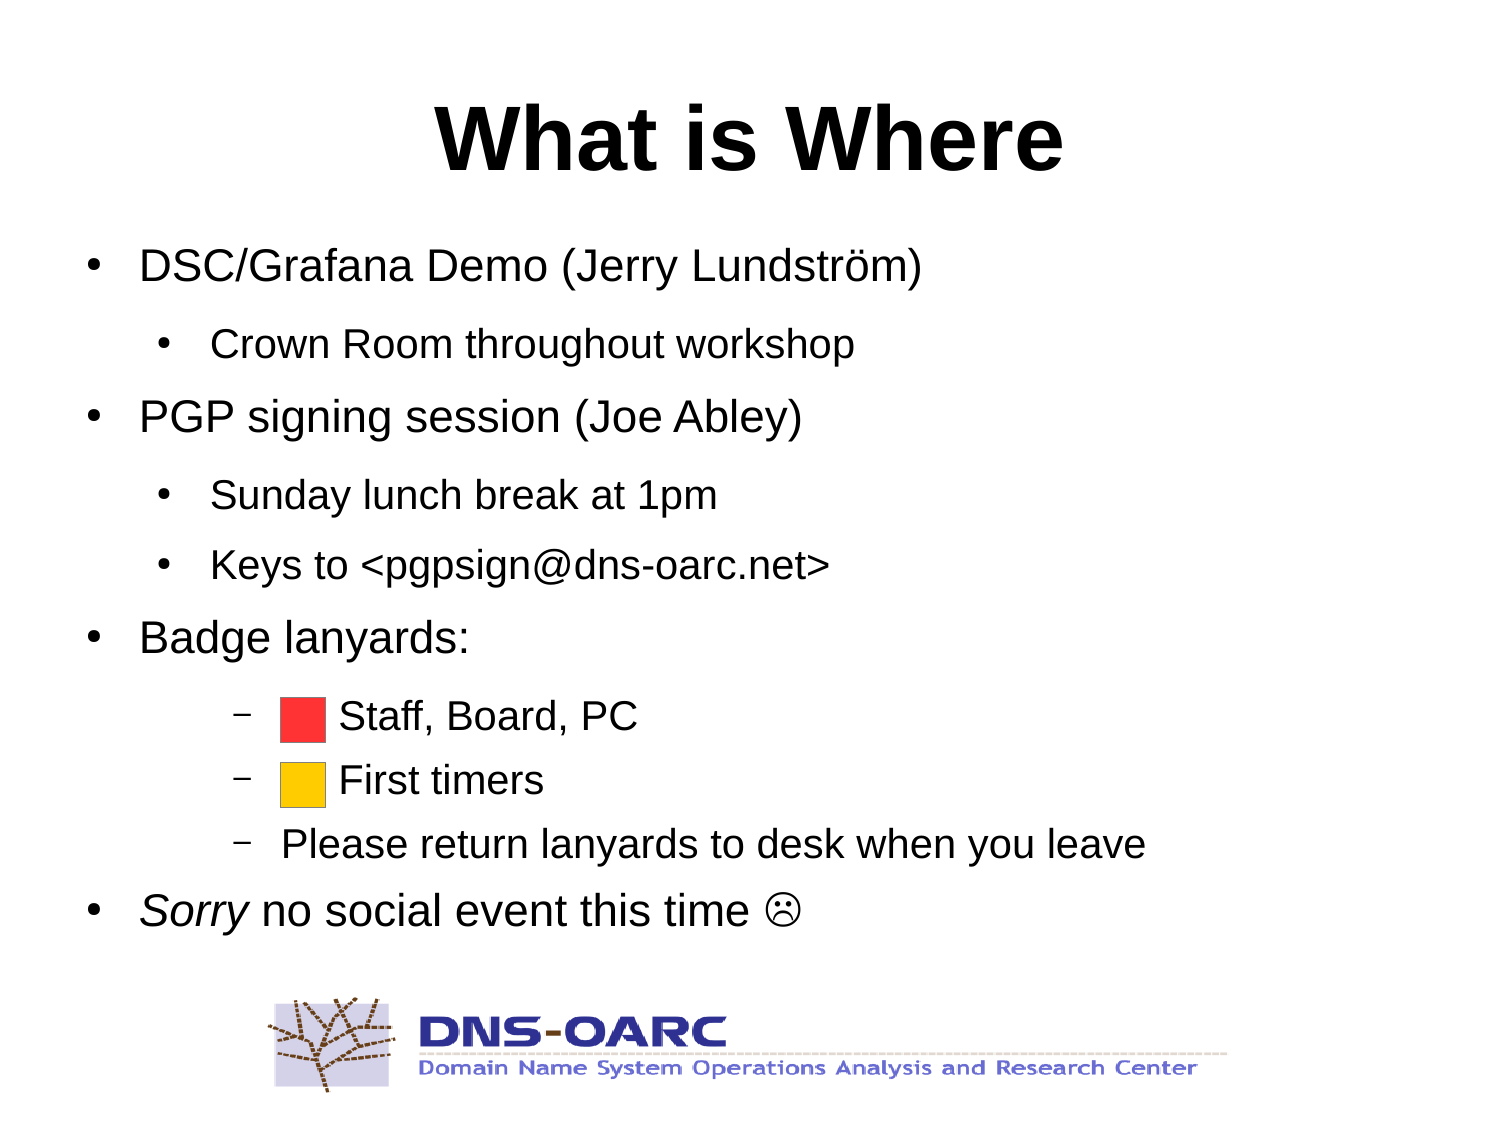

# What is Where
DSC/Grafana Demo (Jerry Lundström)
Crown Room throughout workshop
PGP signing session (Joe Abley)
Sunday lunch break at 1pm
Keys to <pgpsign@dns-oarc.net>
Badge lanyards:
 Staff, Board, PC
 First timers
Please return lanyards to desk when you leave
Sorry no social event this time ☹